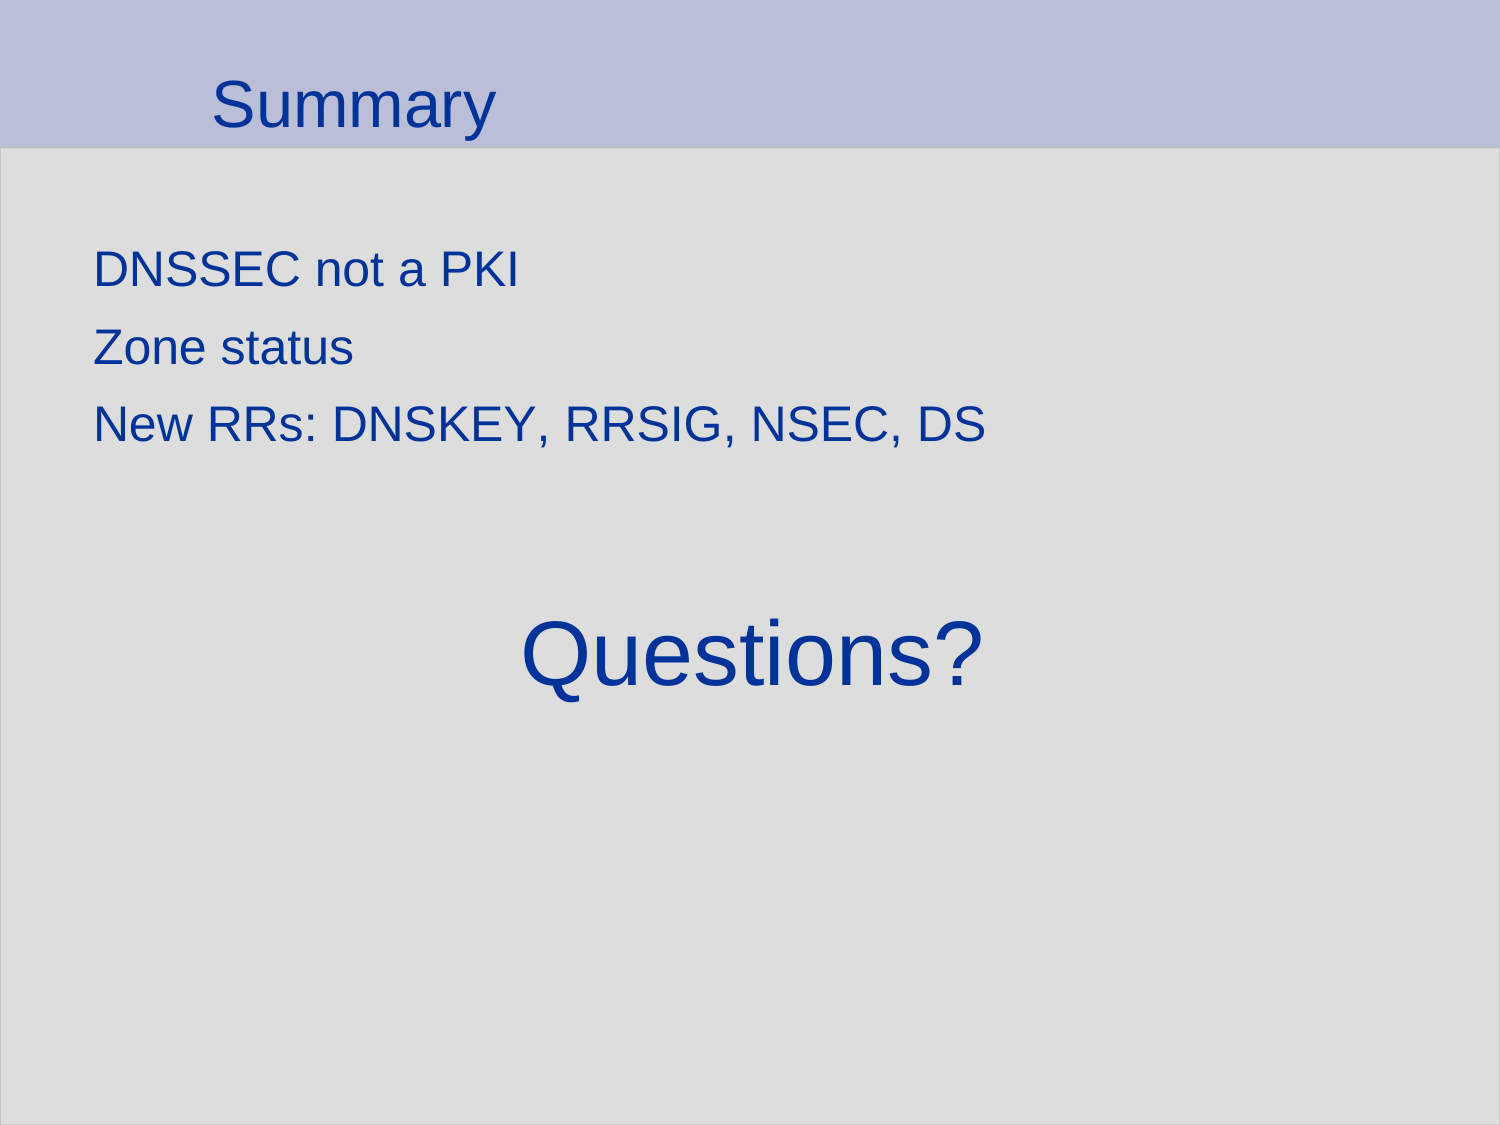

Summary
DNSSEC not a PKI
Zone status
New RRs: DNSKEY, RRSIG, NSEC, DS
Questions?